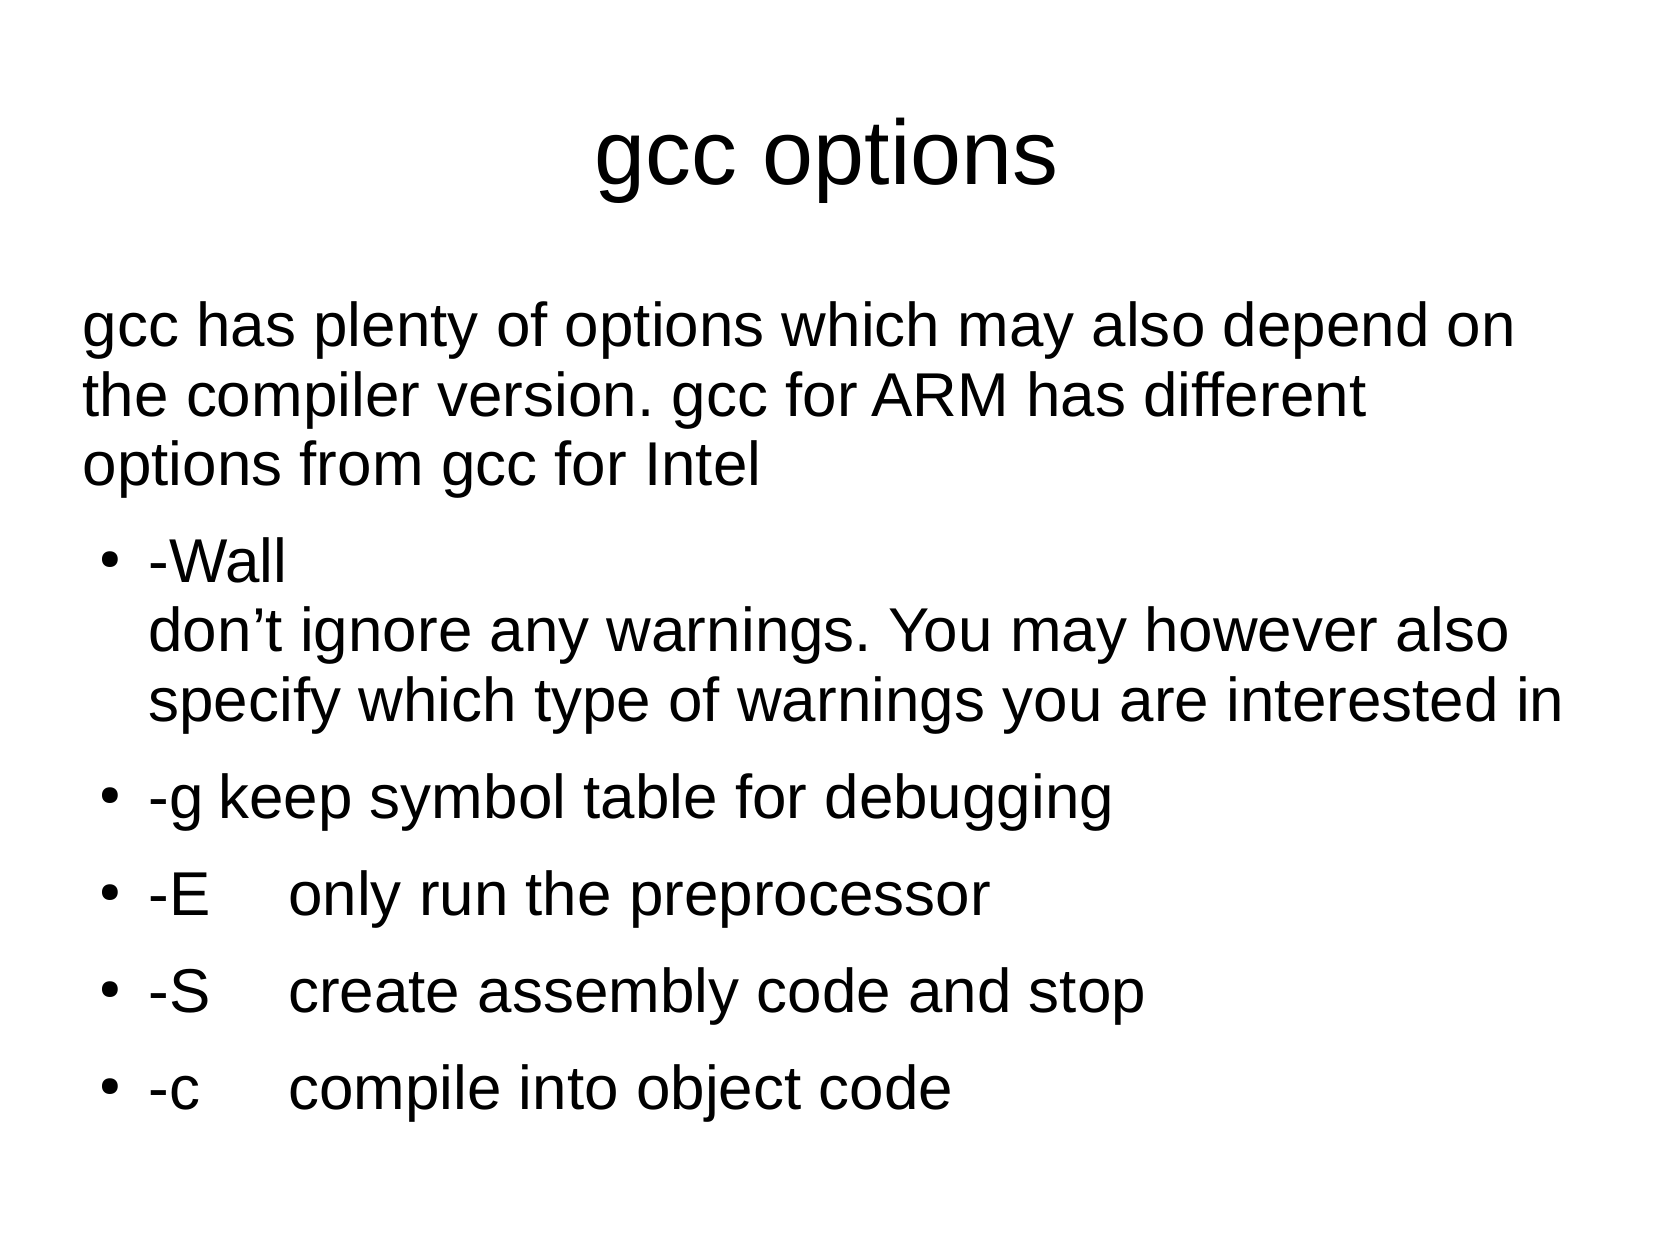

# gcc options
gcc has plenty of options which may also depend on the compiler version. gcc for ARM has different options from gcc for Intel
-Wall
don’t ignore any warnings. You may however also specify which type of warnings you are interested in
-g		keep symbol table for debugging
-E 	only run the preprocessor
-S				 	create assembly code and stop
-c 			 		compile into object code